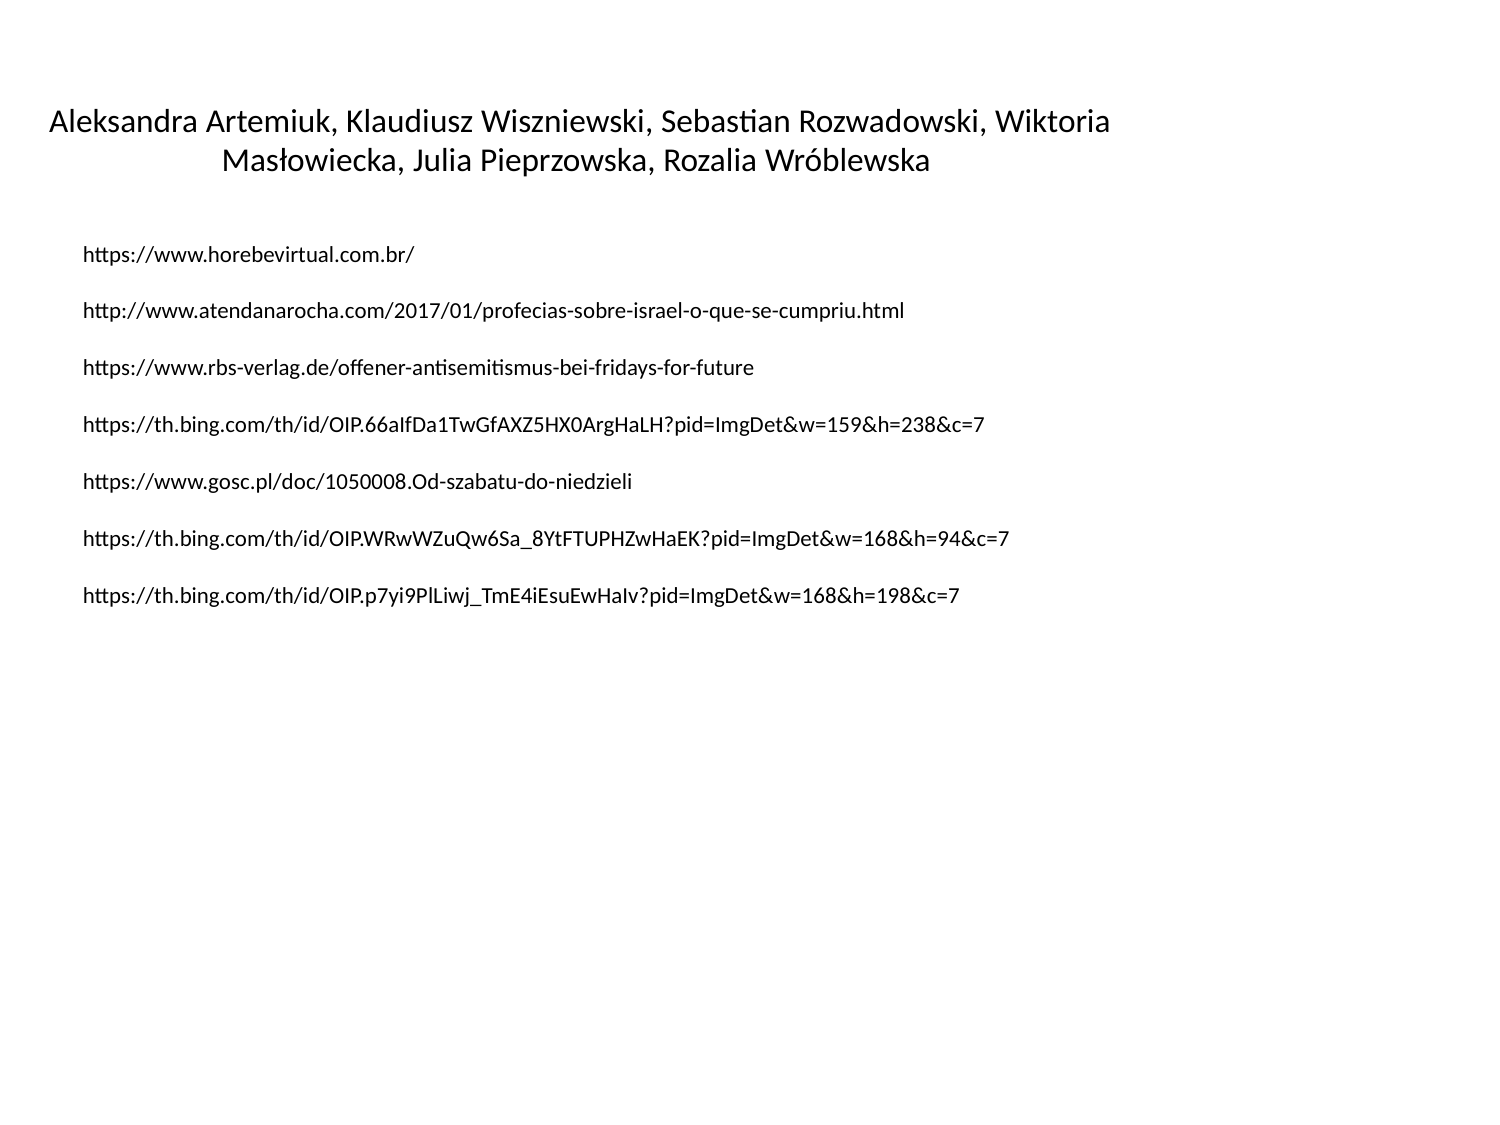

# Aleksandra Artemiuk, Klaudiusz Wiszniewski, Sebastian Rozwadowski, Wiktoria Masłowiecka, Julia Pieprzowska, Rozalia Wróblewska
https://www.horebevirtual.com.br/
http://www.atendanarocha.com/2017/01/profecias-sobre-israel-o-que-se-cumpriu.html
https://www.rbs-verlag.de/offener-antisemitismus-bei-fridays-for-future
https://th.bing.com/th/id/OIP.66aIfDa1TwGfAXZ5HX0ArgHaLH?pid=ImgDet&w=159&h=238&c=7
https://www.gosc.pl/doc/1050008.Od-szabatu-do-niedzieli
https://th.bing.com/th/id/OIP.WRwWZuQw6Sa_8YtFTUPHZwHaEK?pid=ImgDet&w=168&h=94&c=7
https://th.bing.com/th/id/OIP.p7yi9PlLiwj_TmE4iEsuEwHaIv?pid=ImgDet&w=168&h=198&c=7